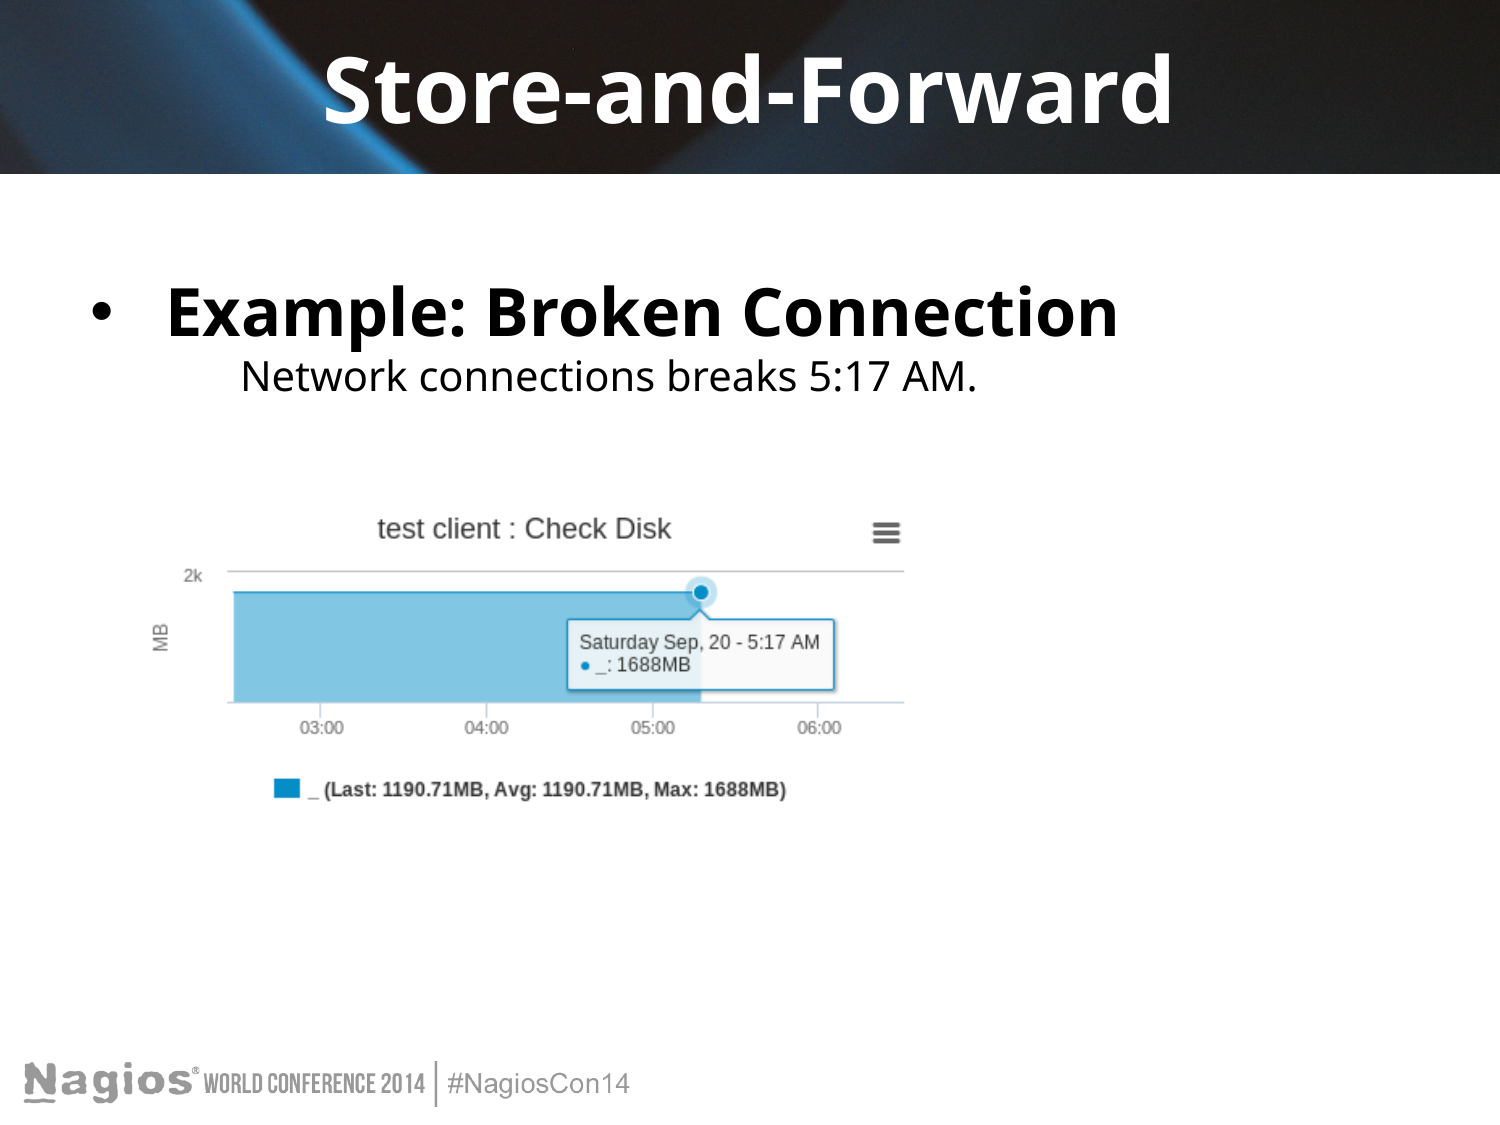

# Store-and-Forward
Example: Broken Connection
Network connections breaks 5:17 AM.